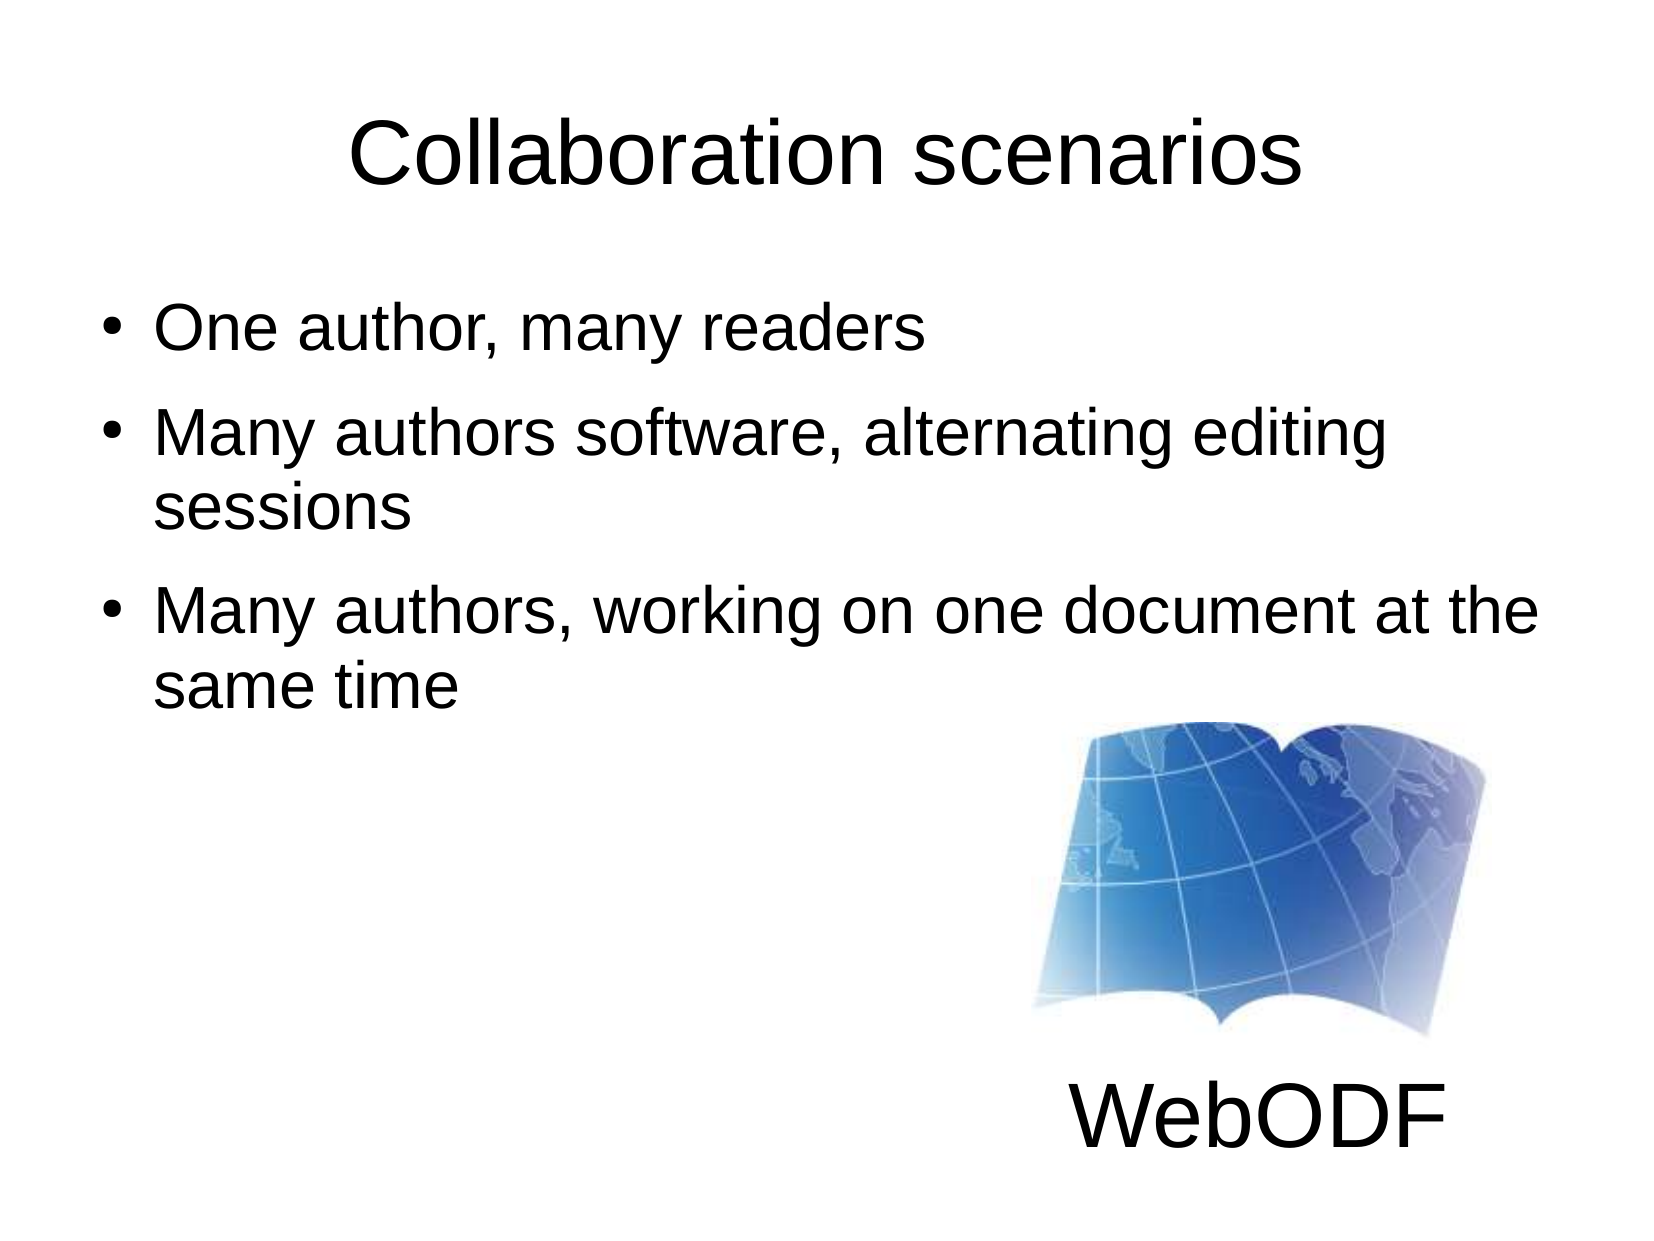

# Collaboration scenarios
One author, many readers
Many authors software, alternating editing sessions
Many authors, working on one document at the same time
WebODF